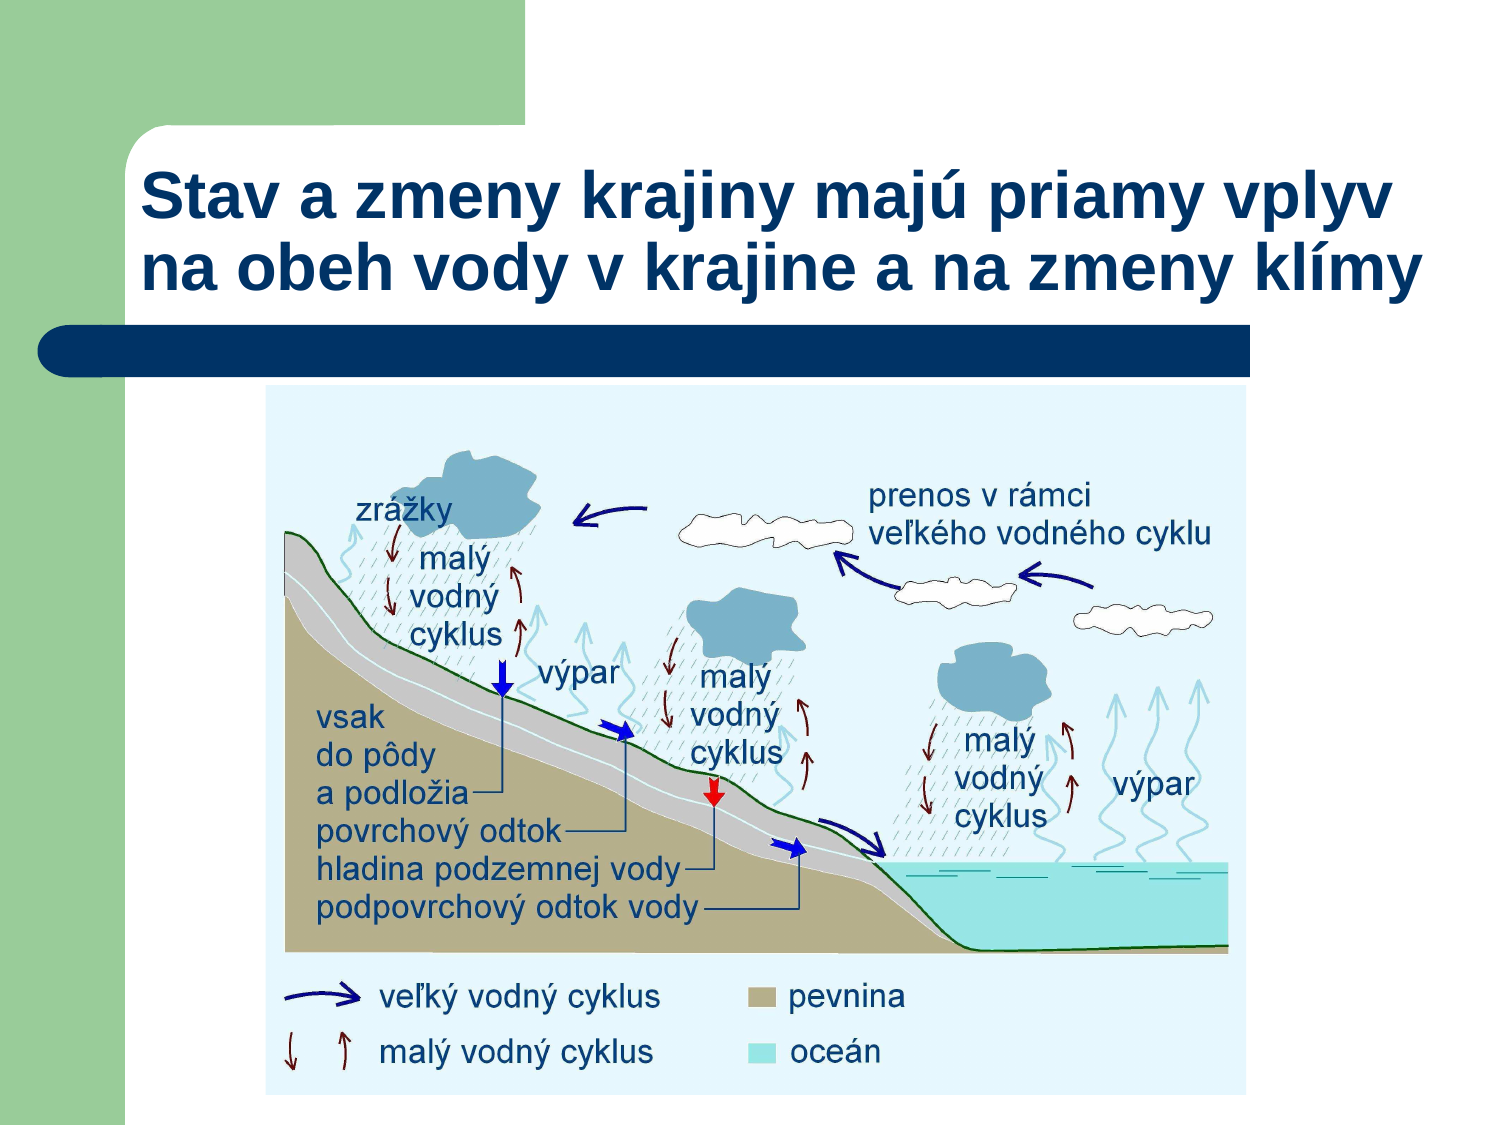

# Stav a zmeny krajiny majú priamy vplyv na obeh vody v krajine a na zmeny klímy